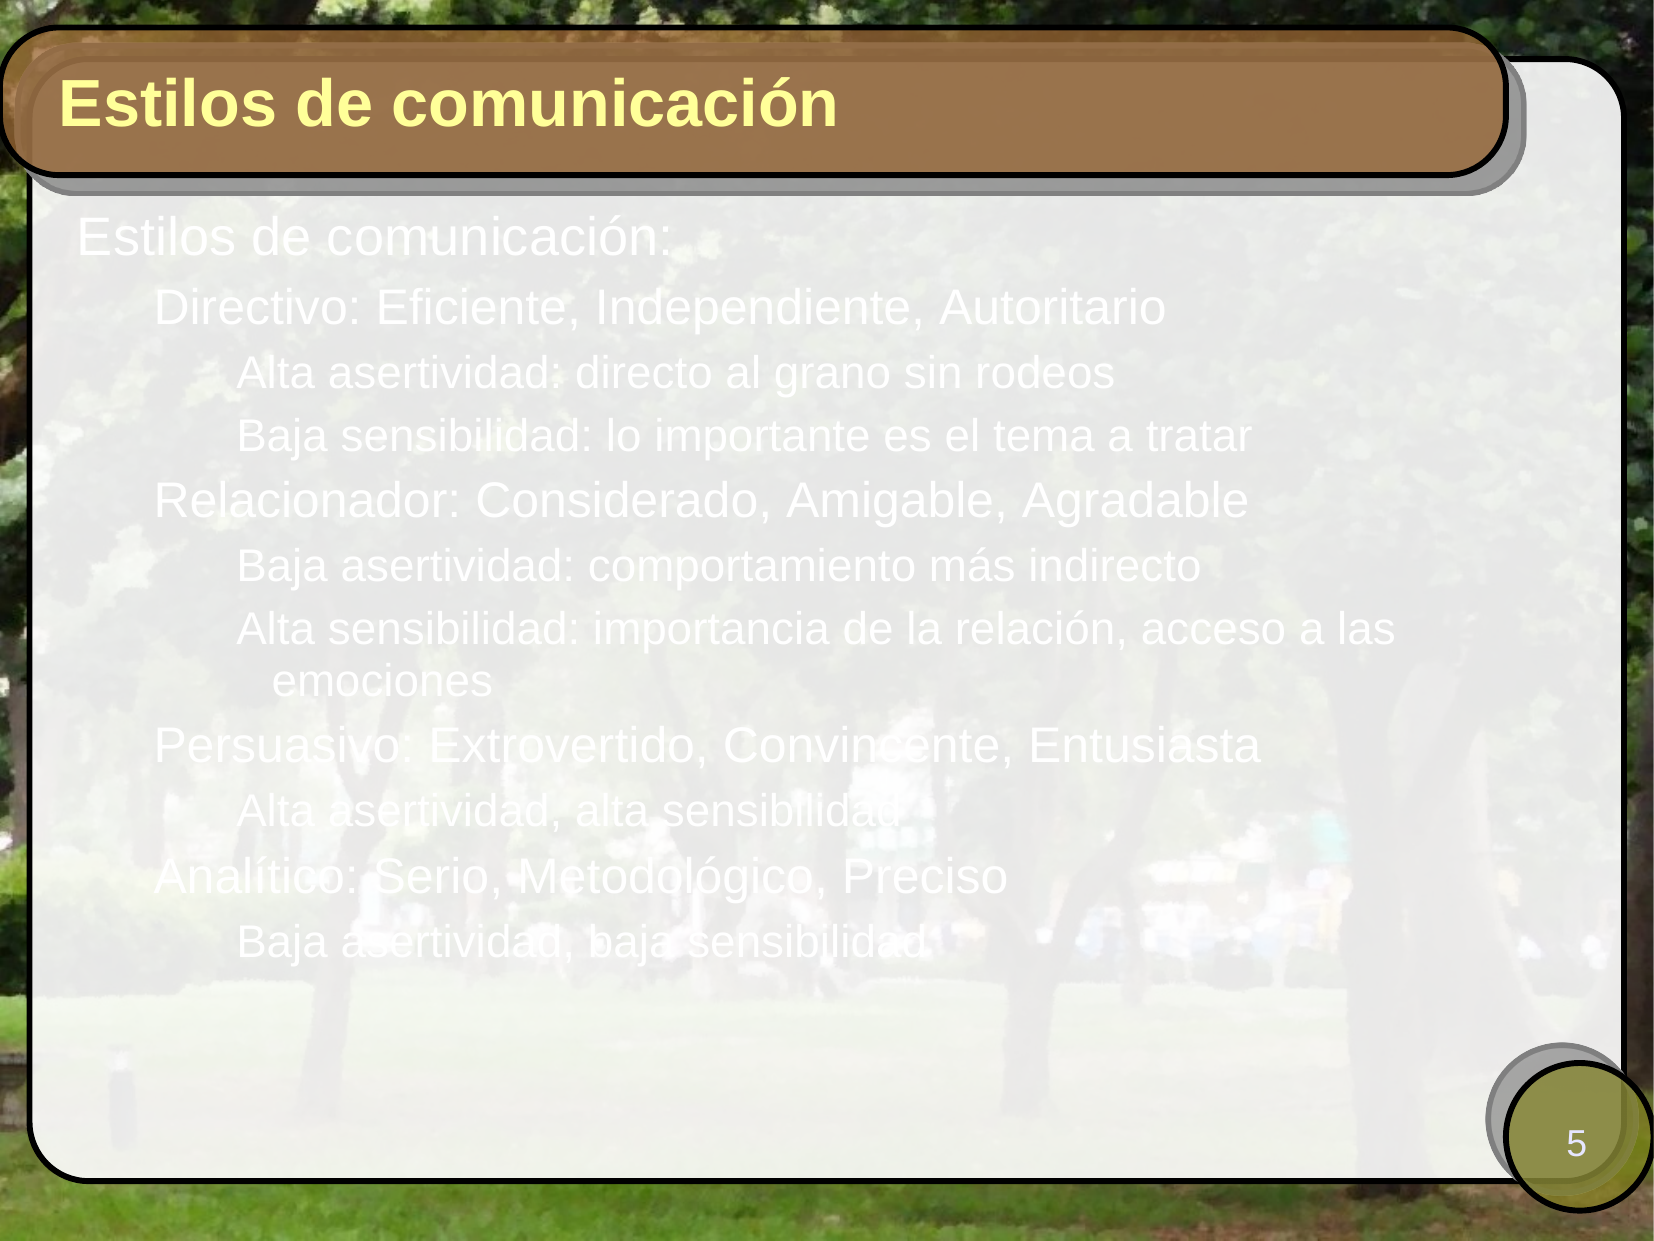

# Estilos de comunicación
Estilos de comunicación:
Directivo: Eficiente, Independiente, Autoritario
Alta asertividad: directo al grano sin rodeos
Baja sensibilidad: lo importante es el tema a tratar
Relacionador: Considerado, Amigable, Agradable
Baja asertividad: comportamiento más indirecto
Alta sensibilidad: importancia de la relación, acceso a las emociones
Persuasivo: Extrovertido, Convincente, Entusiasta
Alta asertividad, alta sensibilidad
Analítico: Serio, Metodológico, Preciso
Baja asertividad, baja sensibilidad
5